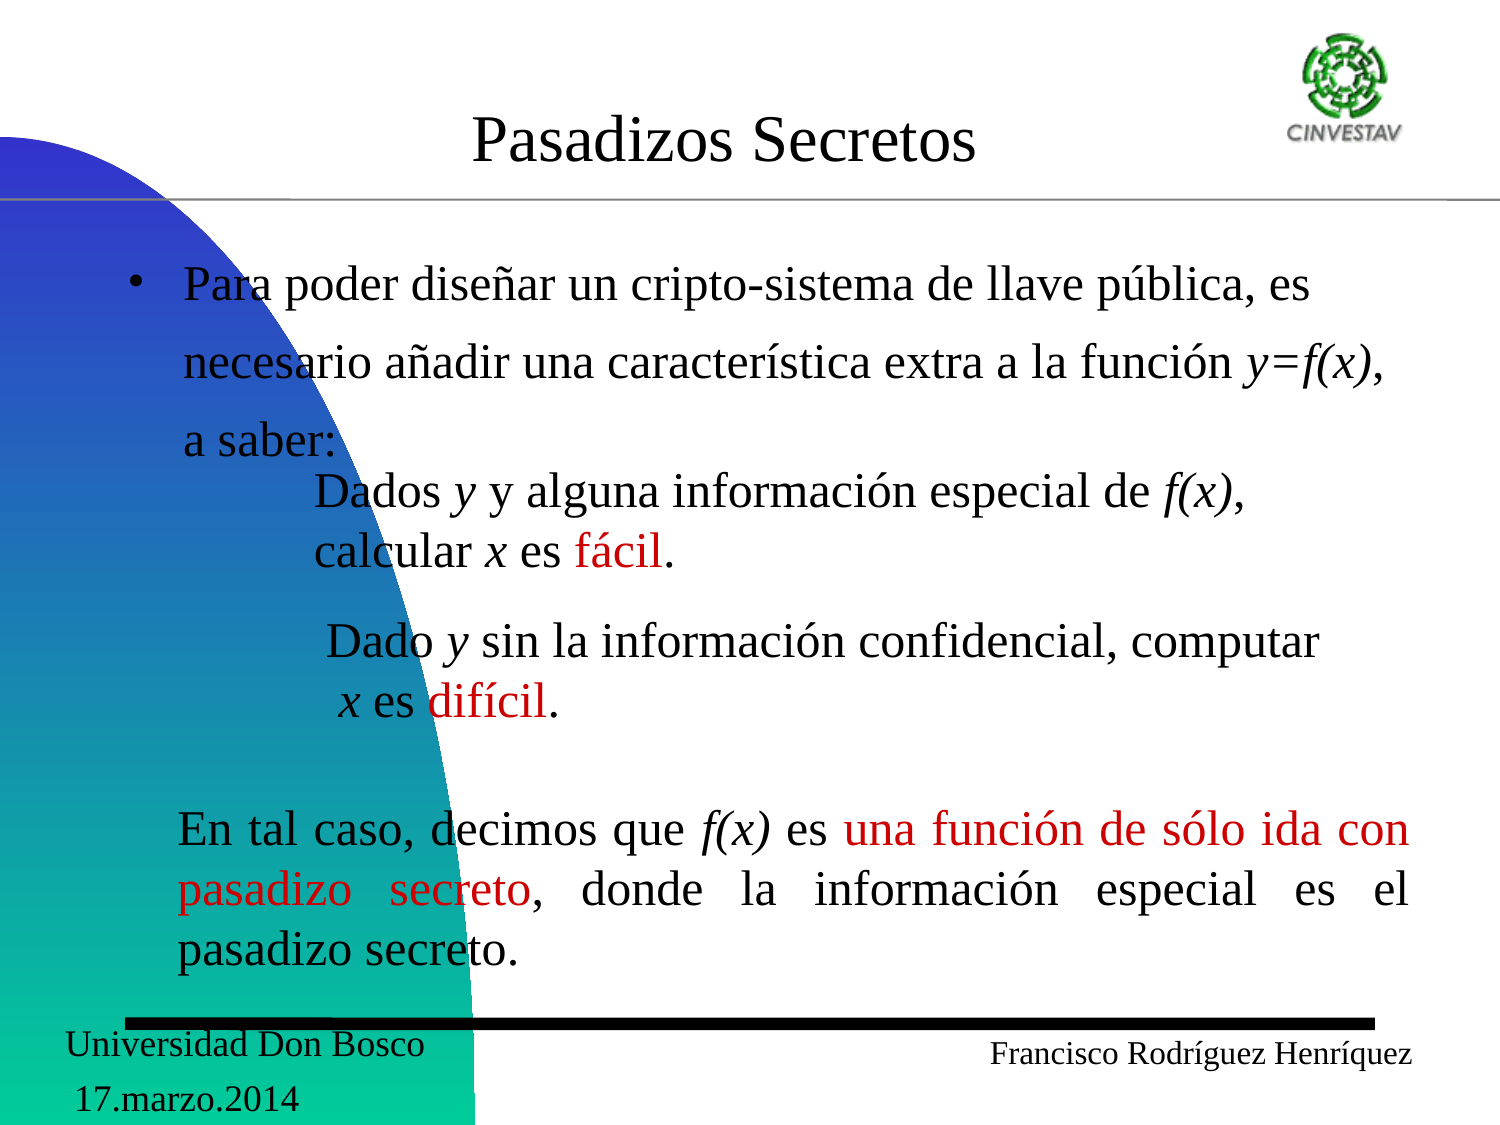

Pasadizos Secretos
Para poder diseñar un cripto-sistema de llave pública, es necesario añadir una característica extra a la función y=f(x), a saber:
Dados y y alguna información especial de f(x),
calcular x es fácil.
Dado y sin la información confidencial, computar
 x es difícil.
En tal caso, decimos que f(x) es una función de sólo ida con pasadizo secreto, donde la información especial es el pasadizo secreto.